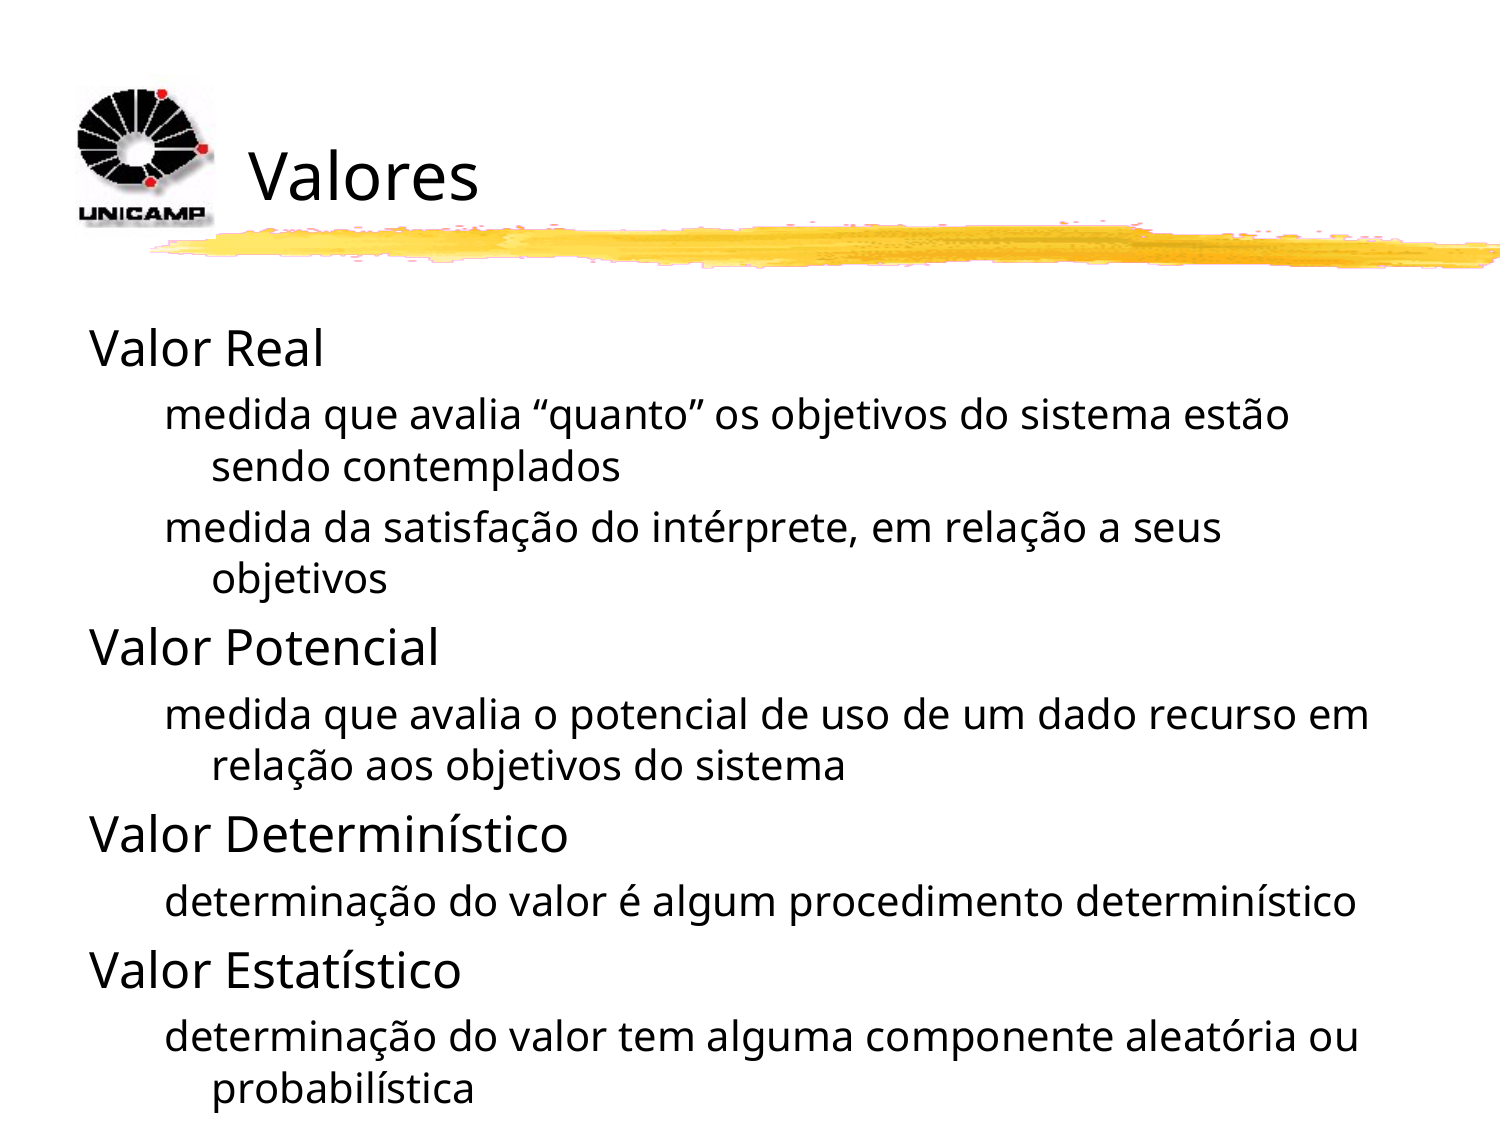

# Valores
Valor Real
medida que avalia “quanto” os objetivos do sistema estão sendo contemplados
medida da satisfação do intérprete, em relação a seus objetivos
Valor Potencial
medida que avalia o potencial de uso de um dado recurso em relação aos objetivos do sistema
Valor Determinístico
determinação do valor é algum procedimento determinístico
Valor Estatístico
determinação do valor tem alguma componente aleatória ou probabilística